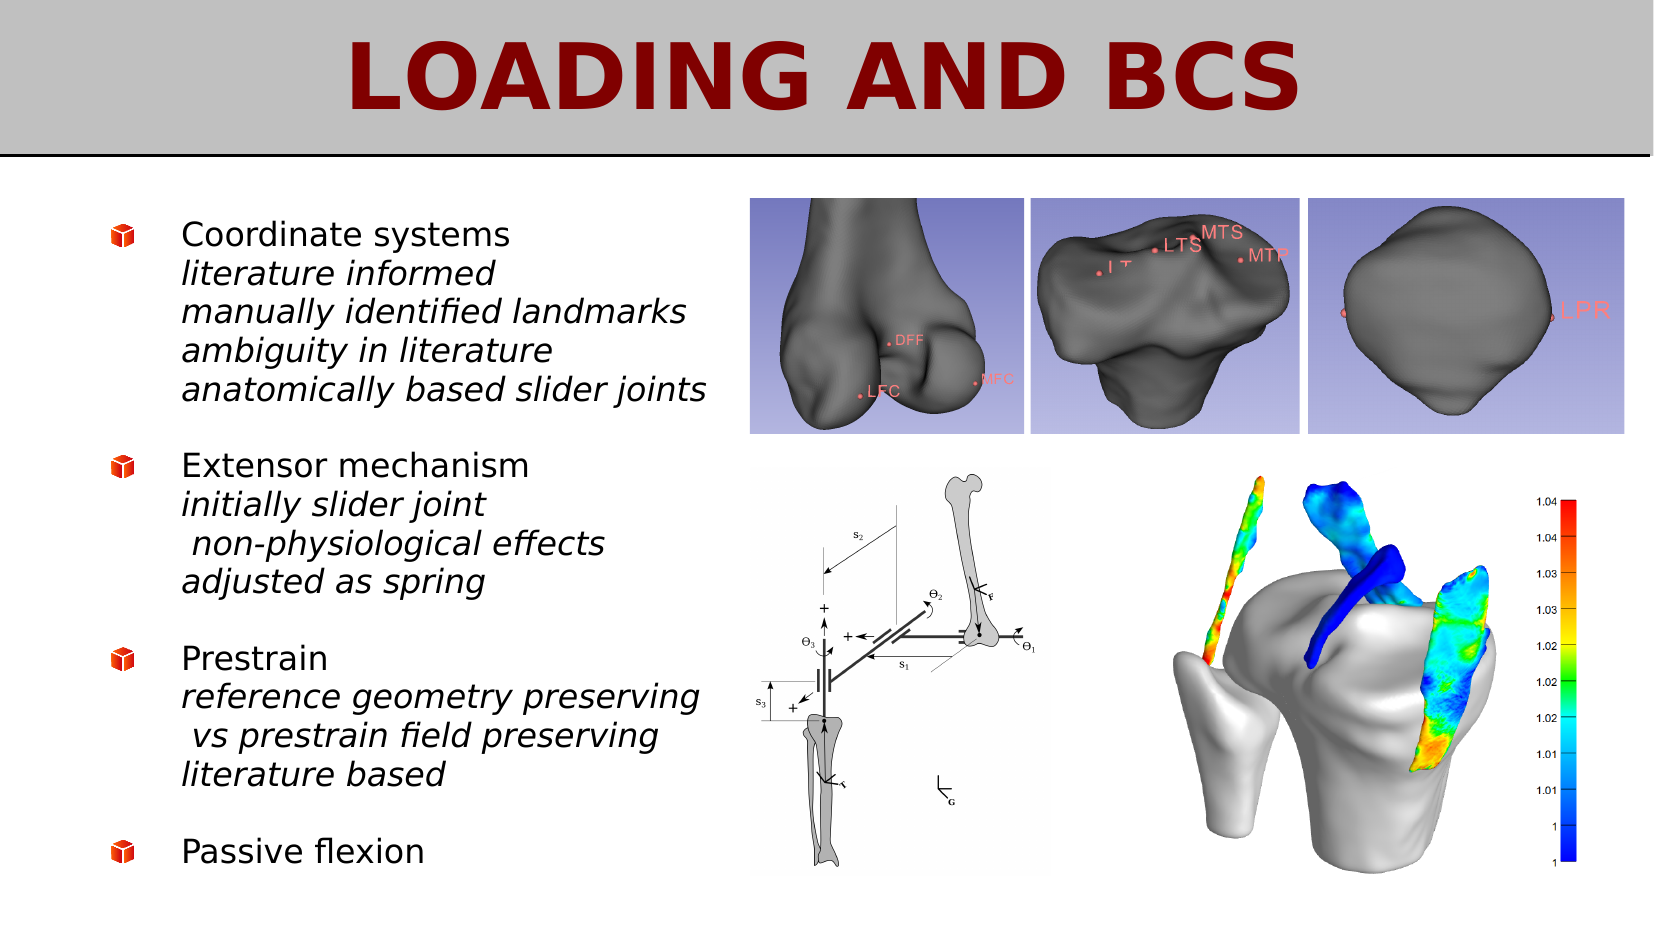

LOADING AND BCS
Coordinate systems
literature informed
manually identified landmarks
ambiguity in literature
anatomically based slider joints
Extensor mechanism
initially slider joint
 non-physiological effects
adjusted as spring
Prestrain
reference geometry preserving
 vs prestrain field preserving
literature based
Passive flexion